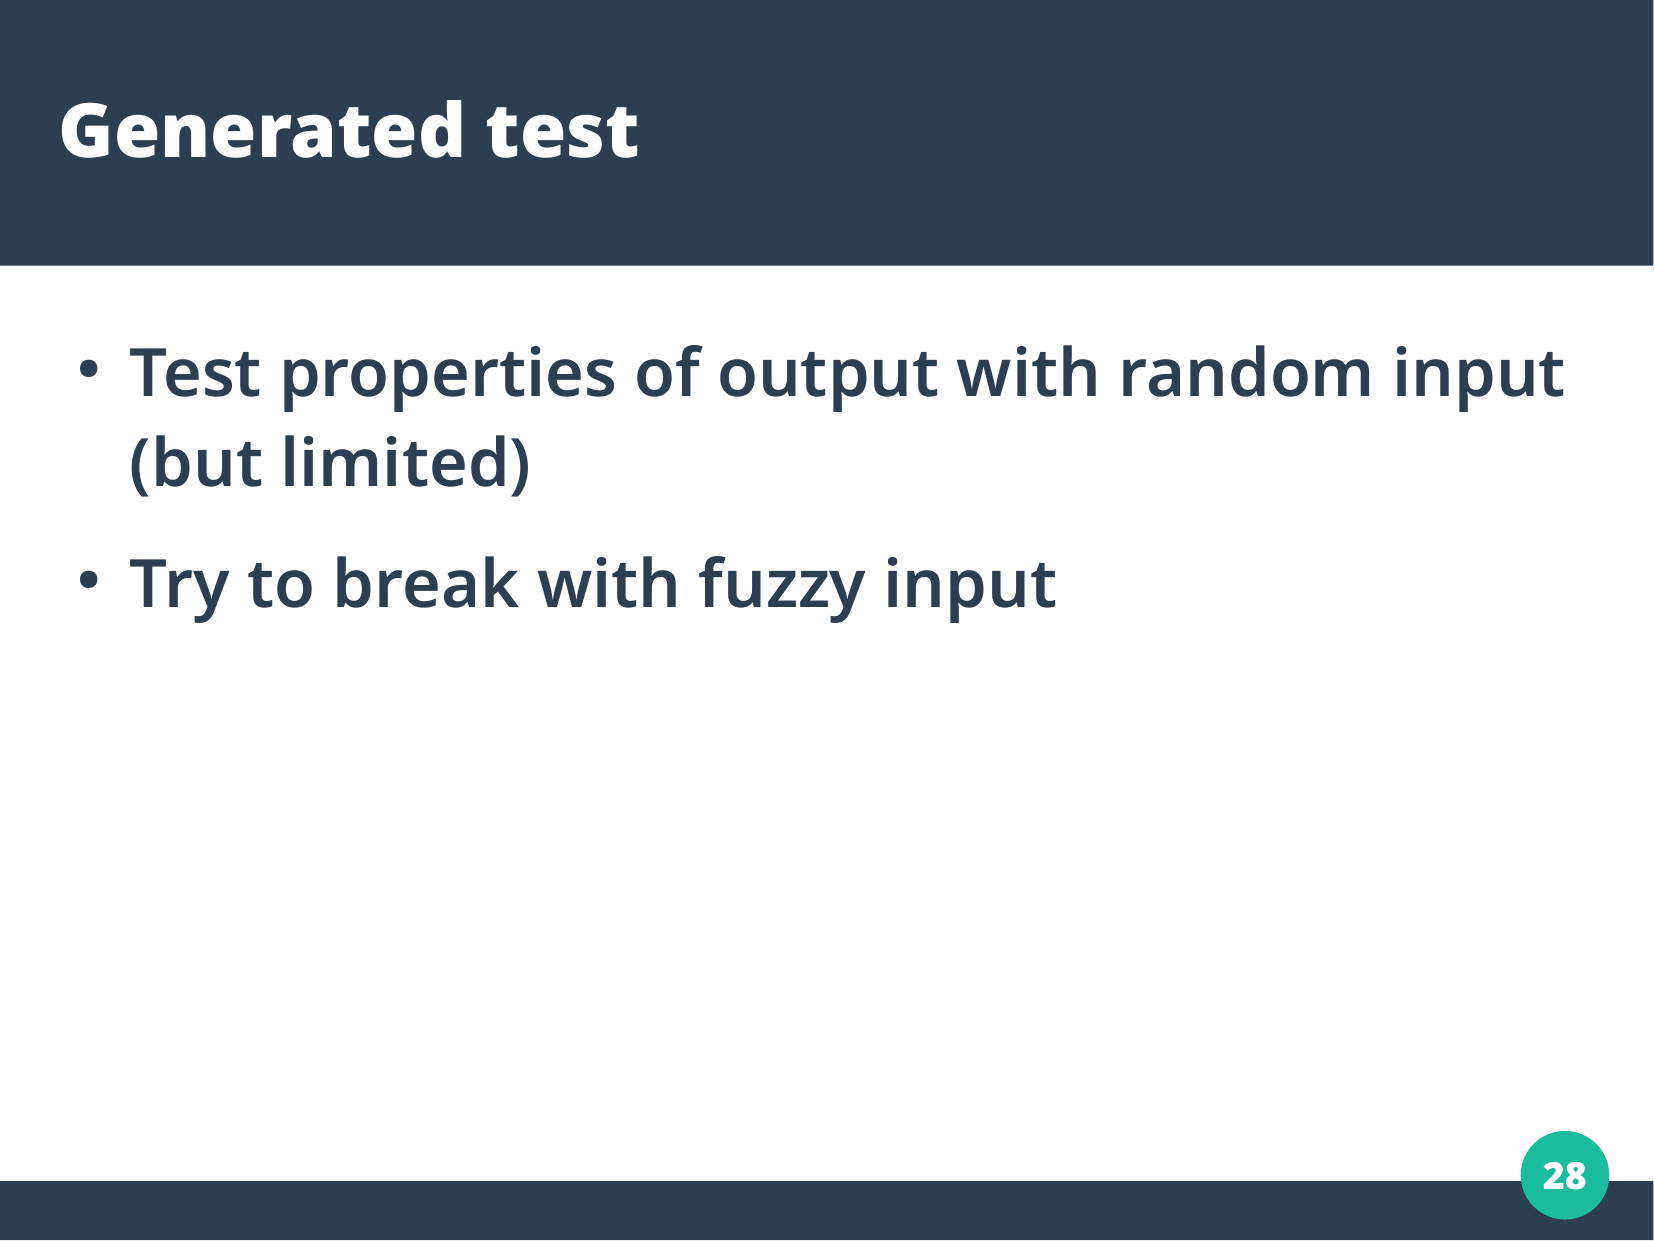

# Generated test
Test properties of output with random input (but limited)
Try to break with fuzzy input
28